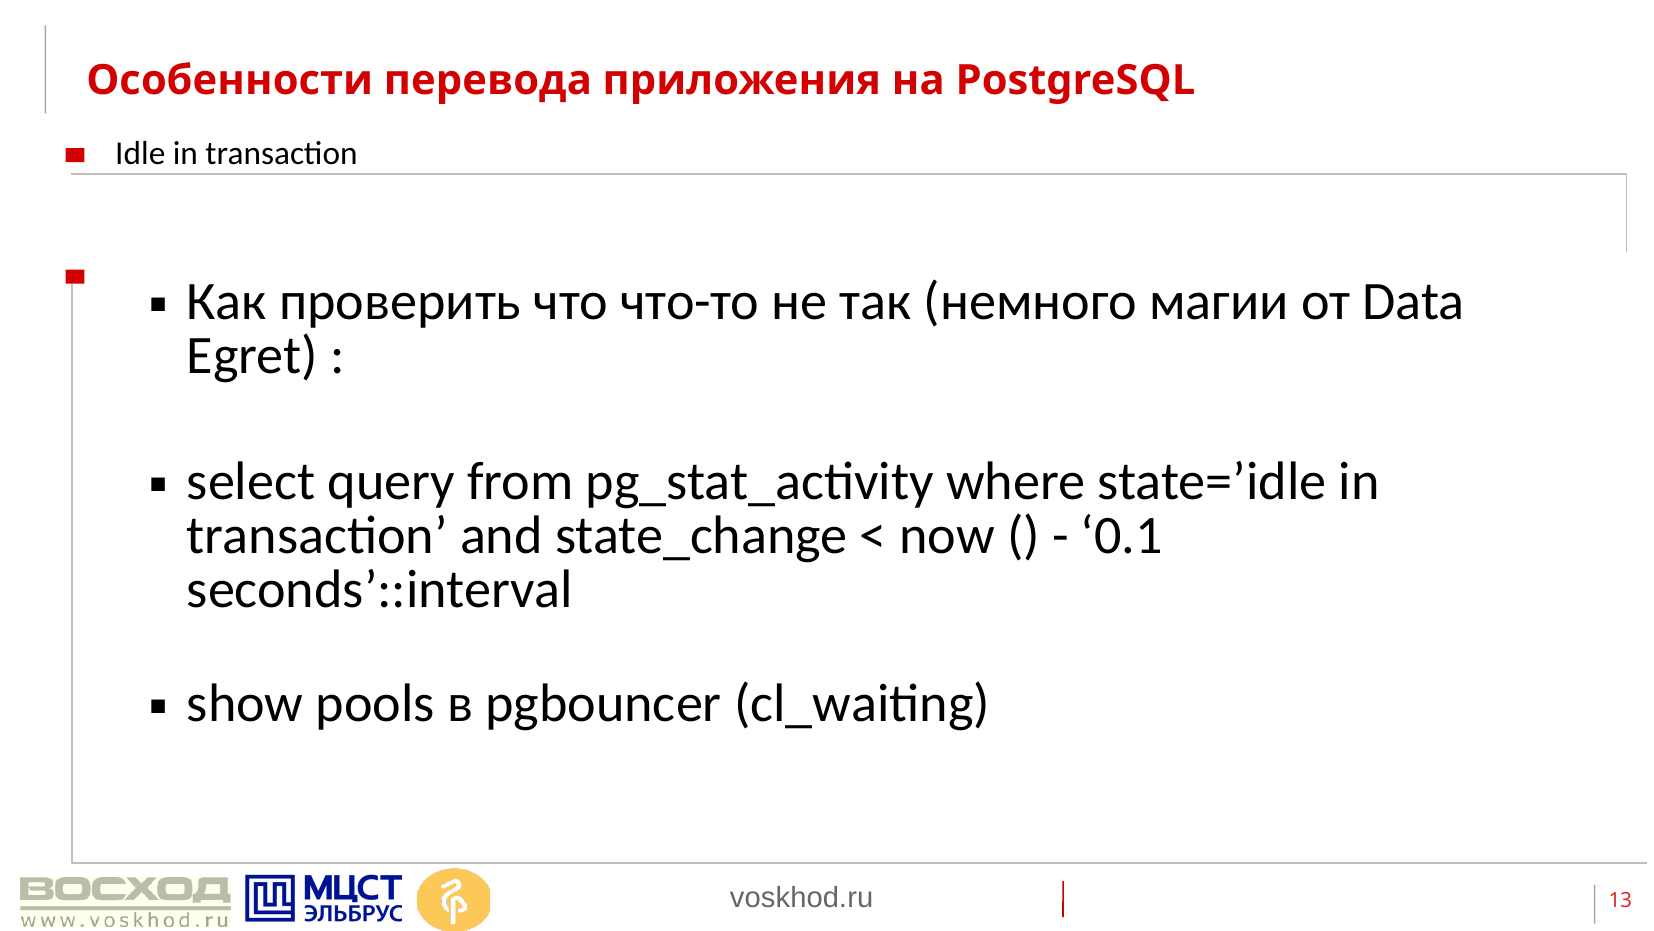

# Особенности перевода приложения на PostgreSQL
Idle in transaction
Как проверить что что-то не так (немного магии от Data Egret) :
select query from pg_stat_activity where state=’idle in transaction’ and state_change < now () - ‘0.1 seconds’::interval
show pools в pgbouncer (cl_waiting)